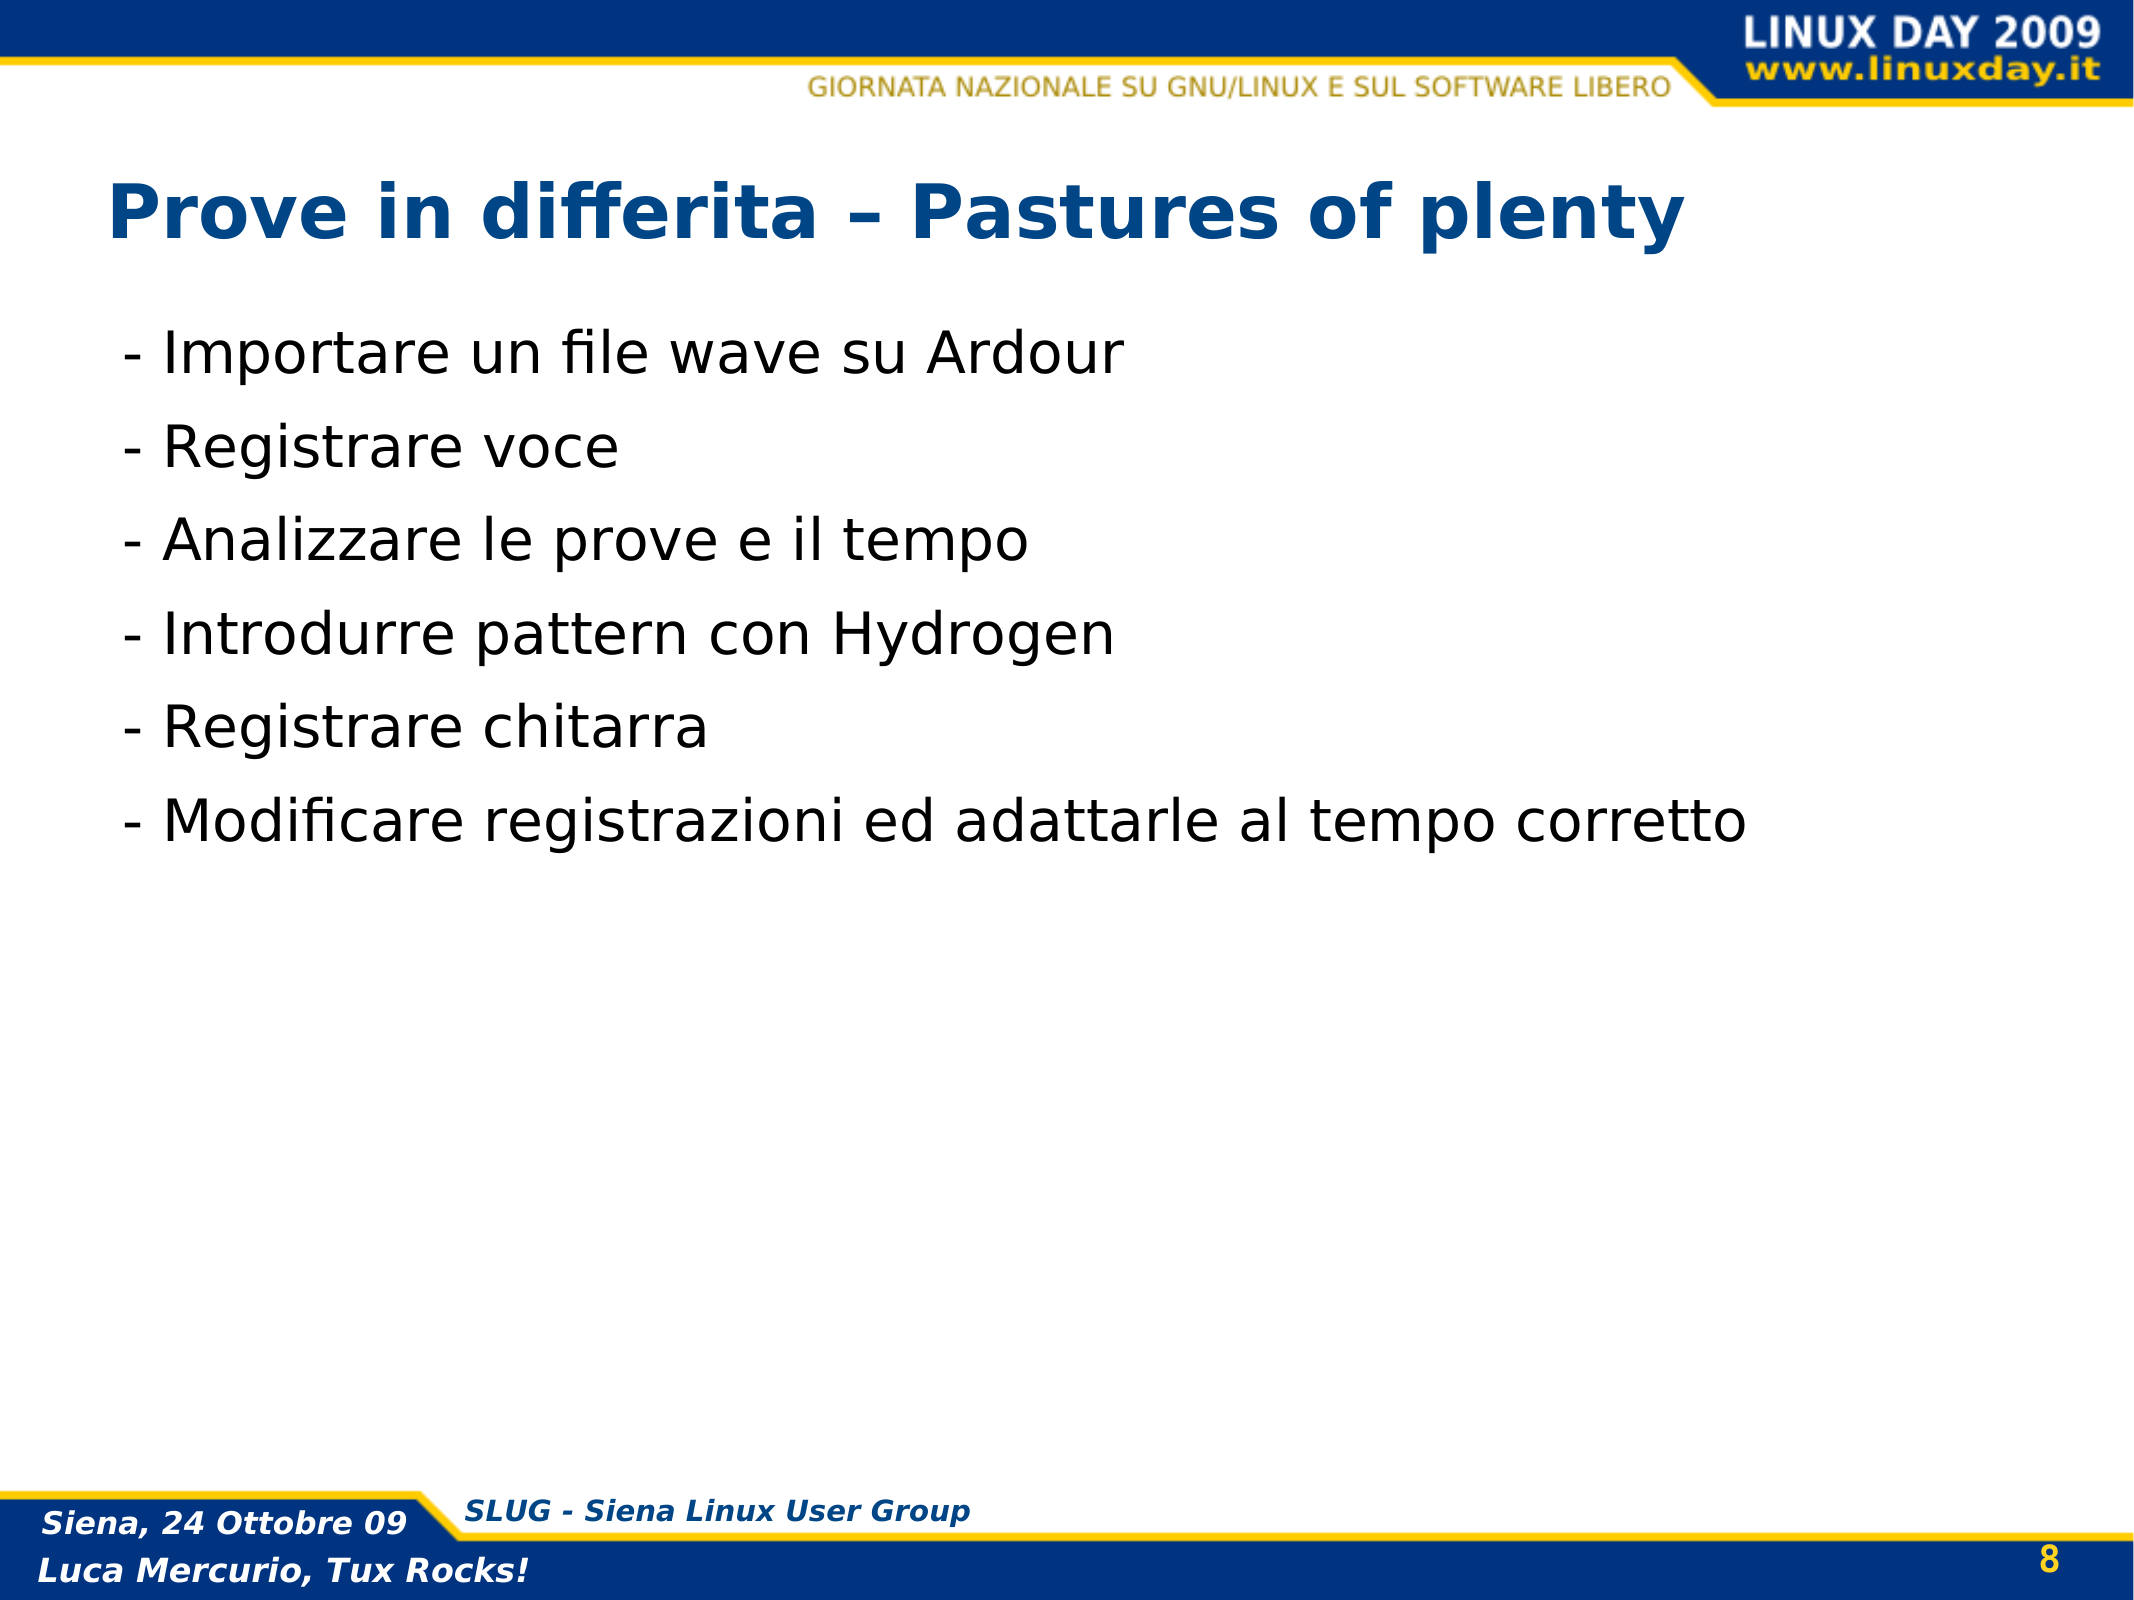

# Prove in differita – Pastures of plenty
- Importare un file wave su Ardour
- Registrare voce
- Analizzare le prove e il tempo
- Introdurre pattern con Hydrogen
- Registrare chitarra
- Modificare registrazioni ed adattarle al tempo corretto